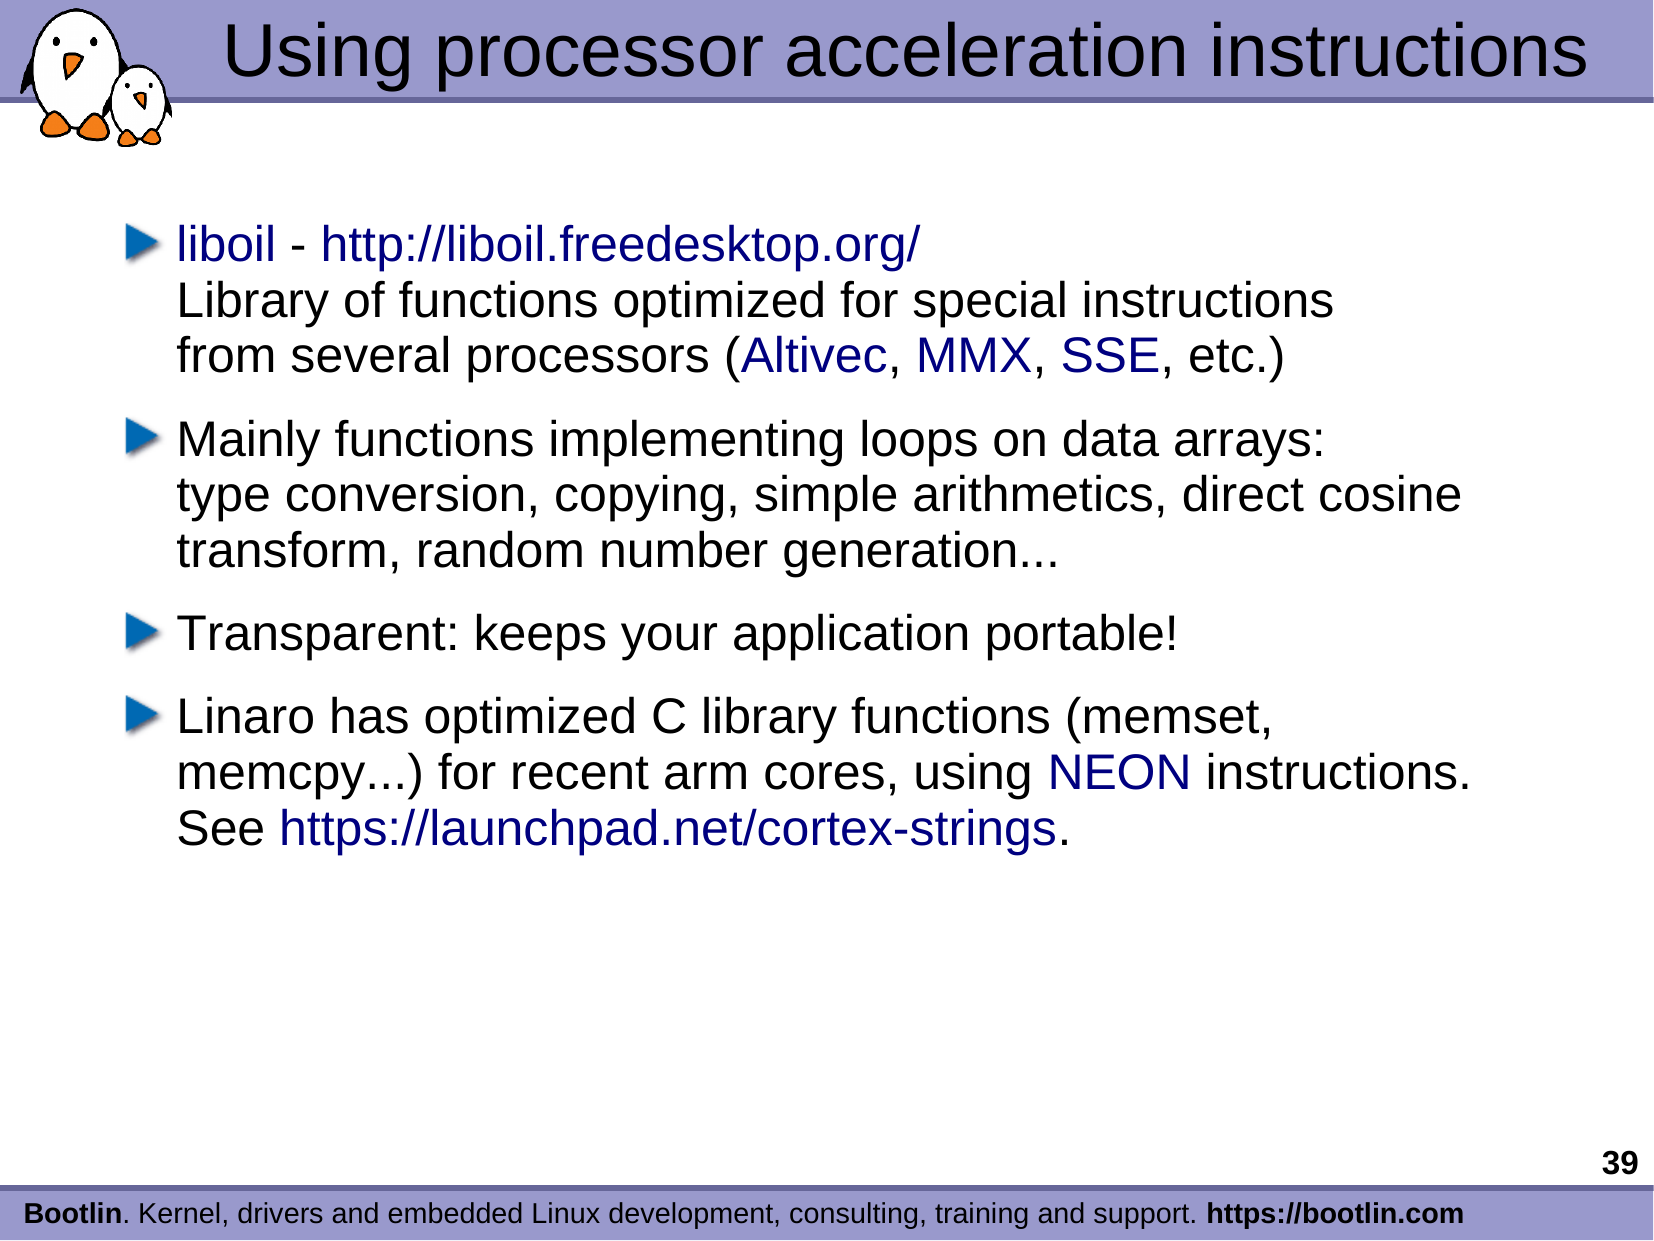

# Using processor acceleration instructions
liboil - http://liboil.freedesktop.org/
Library of functions optimized for special instructions
from several processors (Altivec, MMX, SSE, etc.)
Mainly functions implementing loops on data arrays:
type conversion, copying, simple arithmetics, direct cosine transform, random number generation...
Transparent: keeps your application portable!
Linaro has optimized C library functions (memset, memcpy...) for recent arm cores, using NEON instructions.
See https://launchpad.net/cortex-strings.